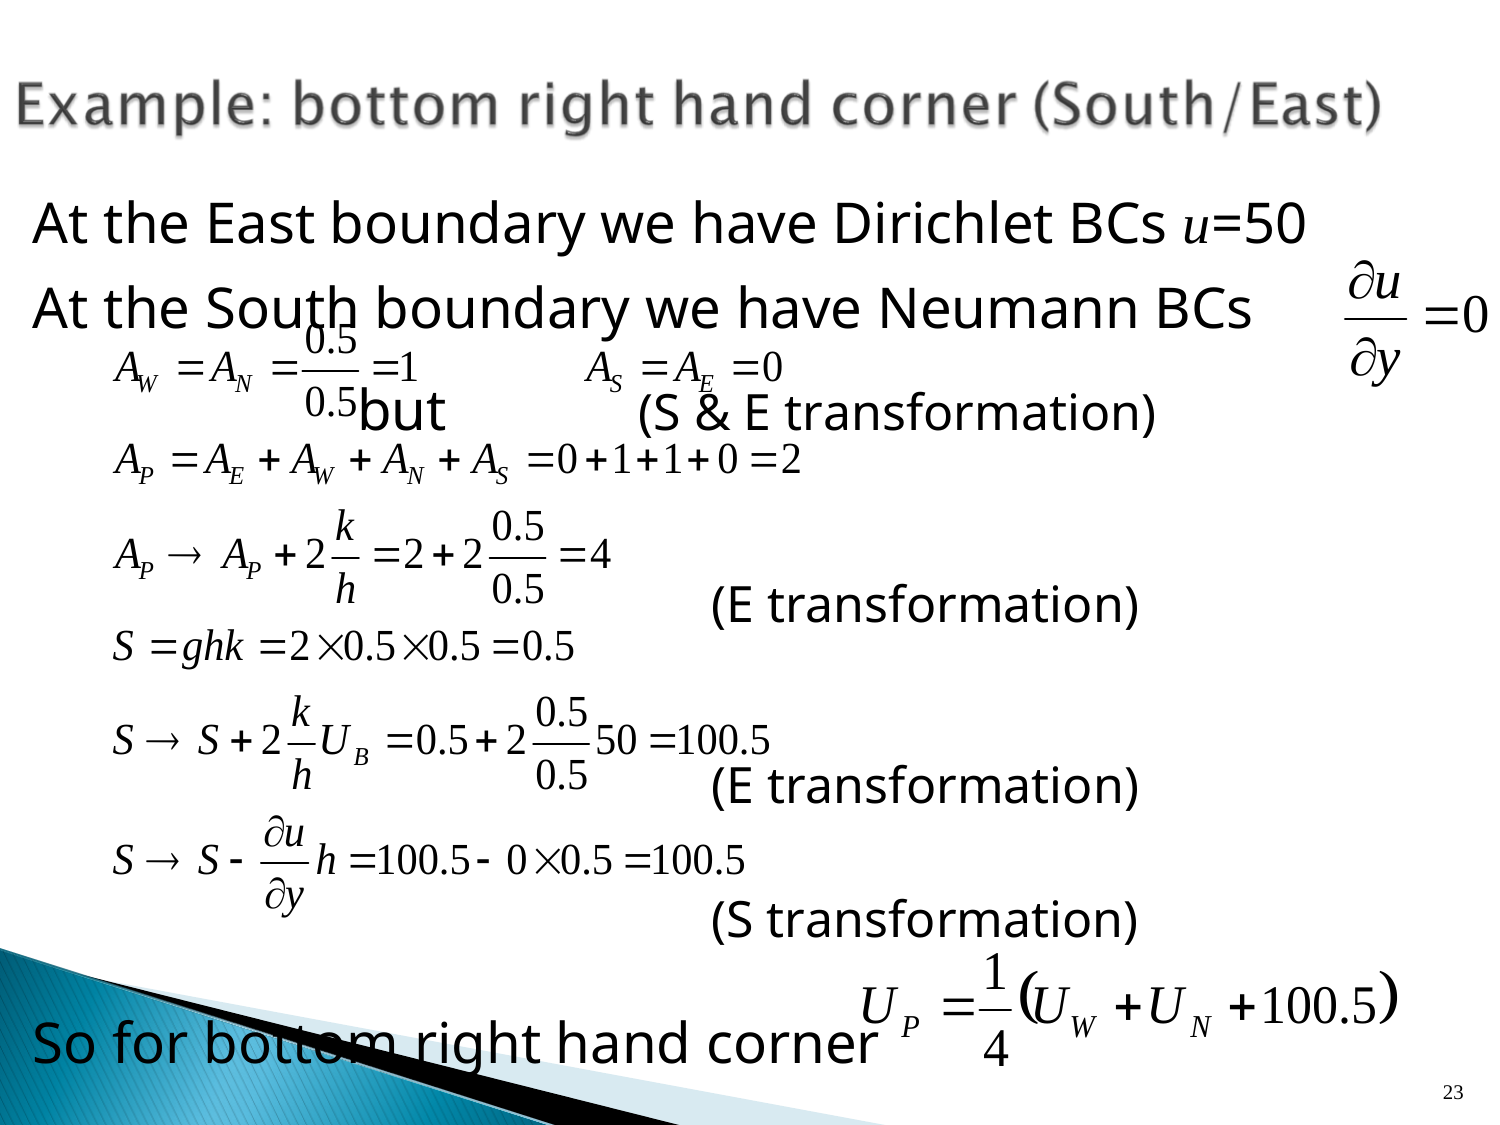

# At the East boundary we have Dirichlet BCs u=50
At the South boundary we have Neumann BCs
 but (S & E transformation)
 (E transformation)
 (E transformation)
 (S transformation)
So for bottom right hand corner